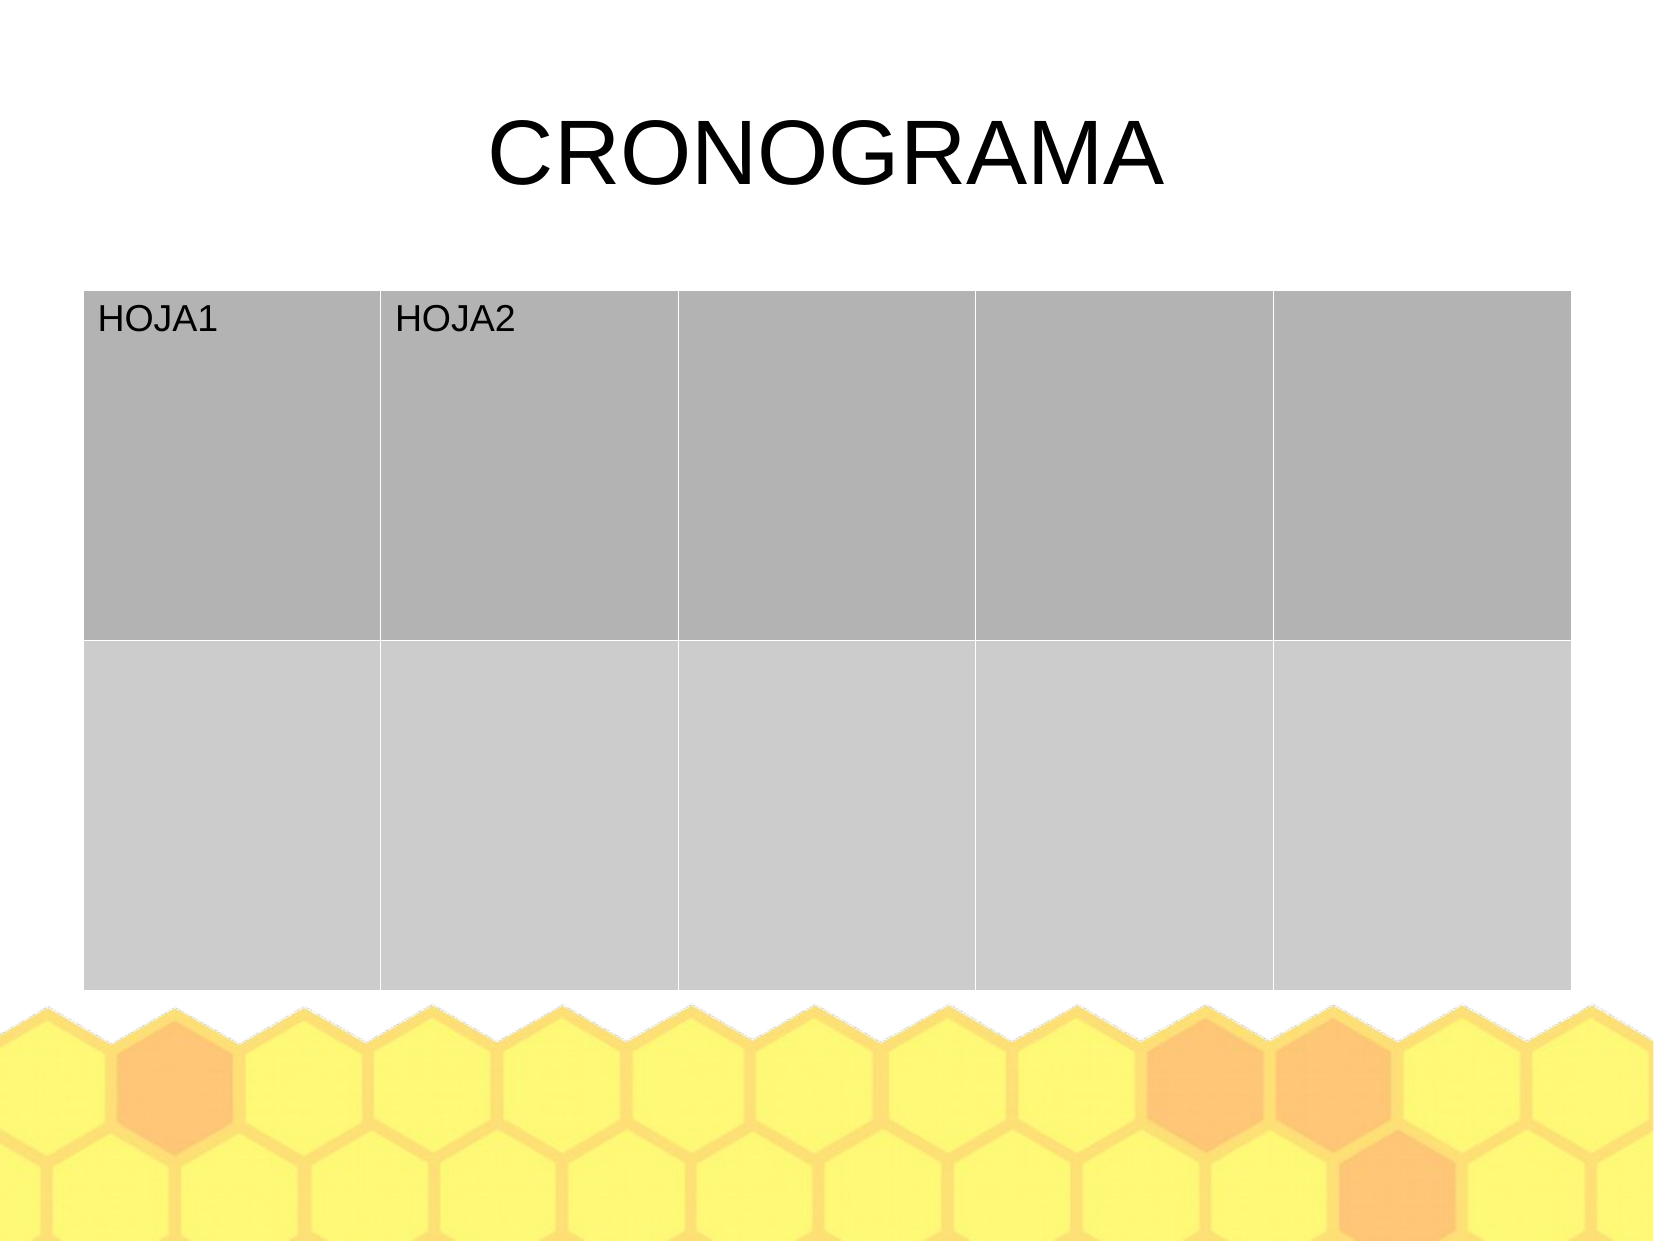

# CRONOGRAMA
| HOJA1 | HOJA2 | | | |
| --- | --- | --- | --- | --- |
| | | | | |